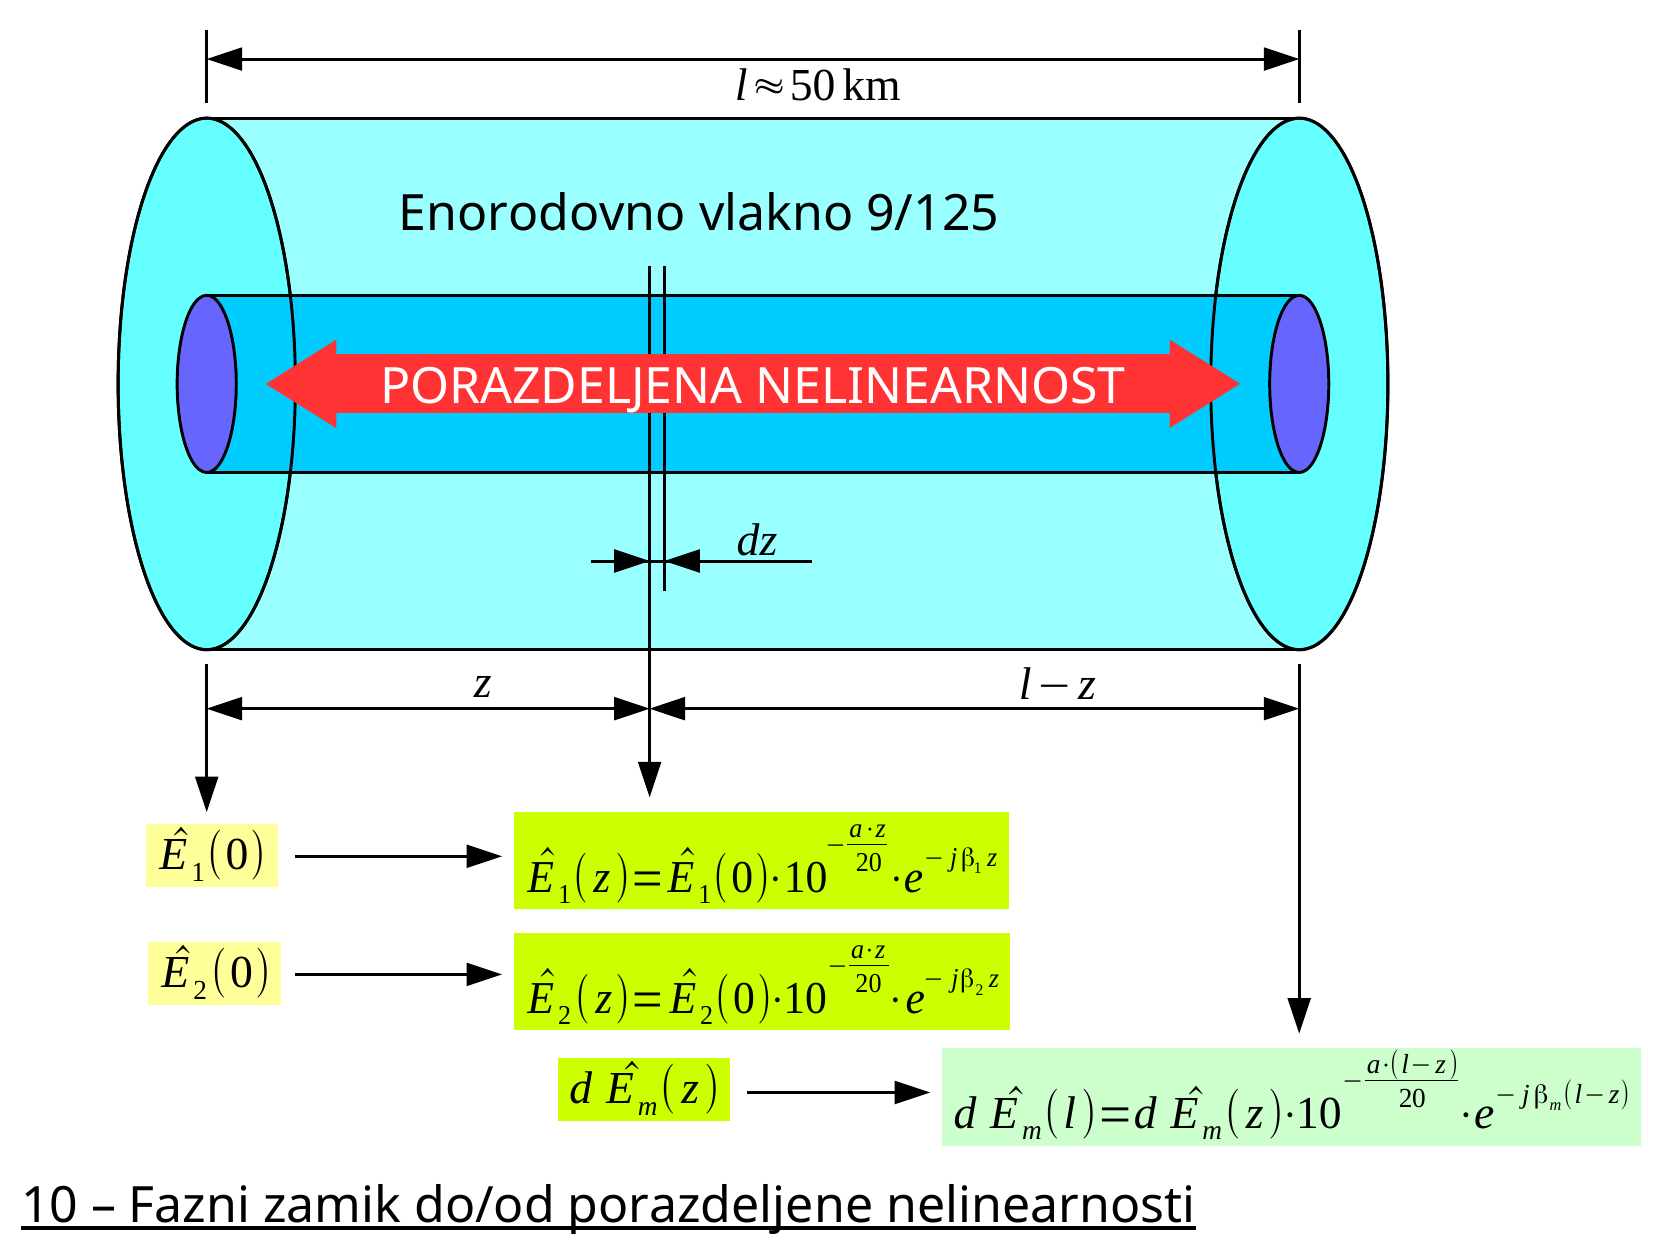

Enorodovno vlakno 9/125
PORAZDELJENA NELINEARNOST
10 – Fazni zamik do/od porazdeljene nelinearnosti